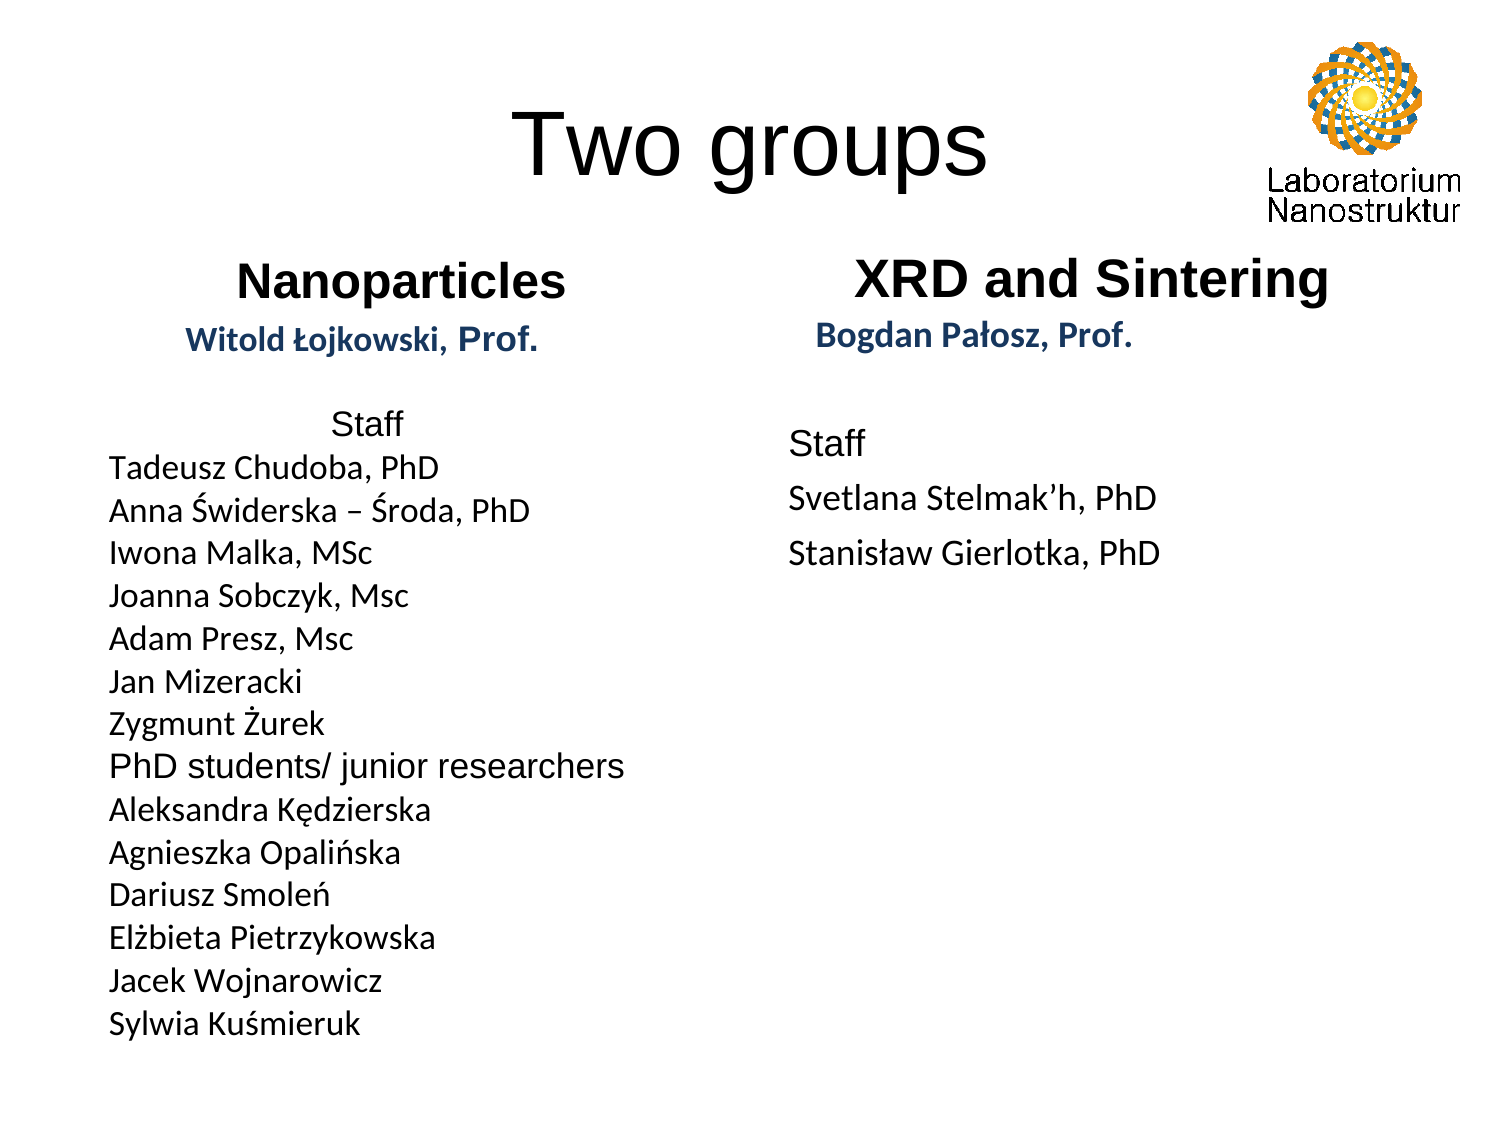

# Two groups
XRD and Sintering
Nanoparticles
Bogdan Pałosz, Prof.
Staff
Svetlana Stelmak’h, PhD
Stanisław Gierlotka, PhD
Witold Łojkowski, Prof.
Staff
Tadeusz Chudoba, PhD
Anna Świderska – Środa, PhD
Iwona Malka, MSc
Joanna Sobczyk, Msc
Adam Presz, Msc
Jan Mizeracki
Zygmunt Żurek
PhD students/ junior researchers
Aleksandra Kędzierska
Agnieszka Opalińska
Dariusz Smoleń
Elżbieta Pietrzykowska
Jacek Wojnarowicz
Sylwia Kuśmieruk